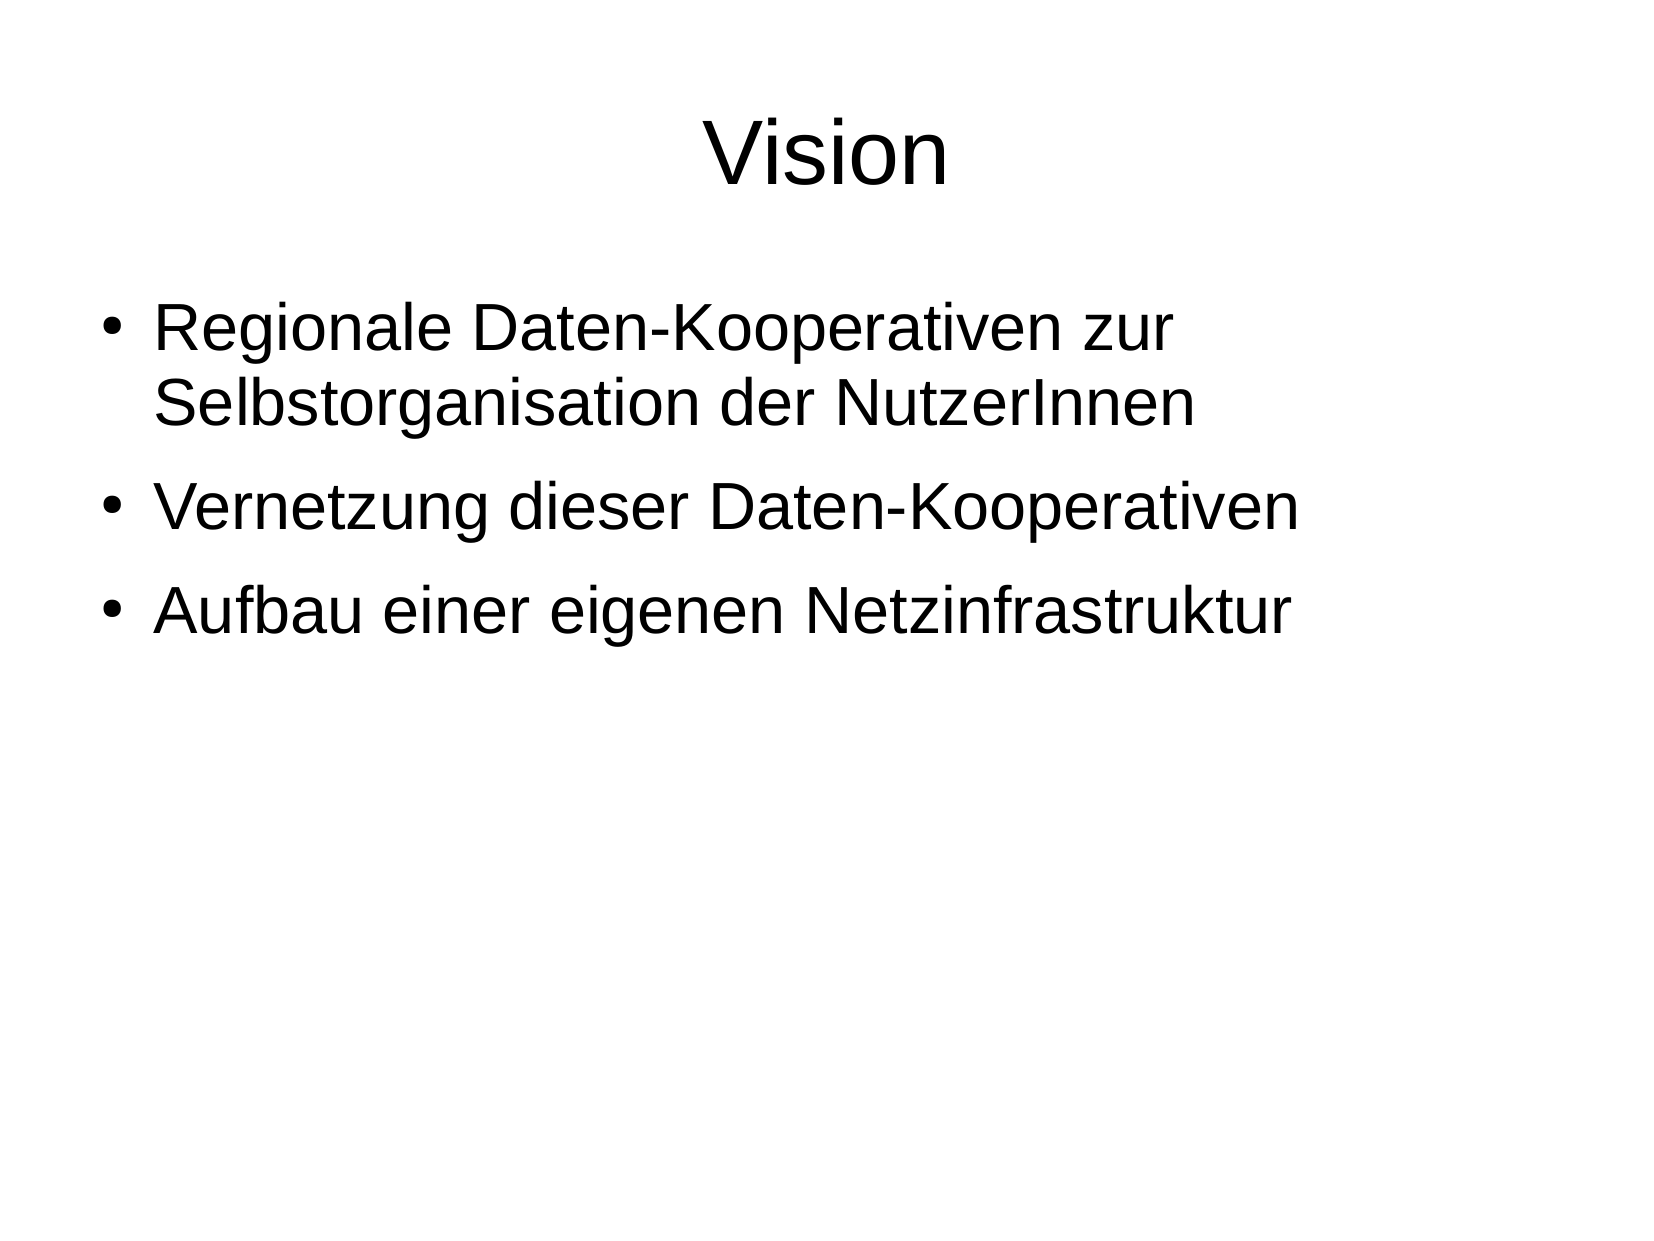

# Vision
Regionale Daten-Kooperativen zur Selbstorganisation der NutzerInnen
Vernetzung dieser Daten-Kooperativen
Aufbau einer eigenen Netzinfrastruktur